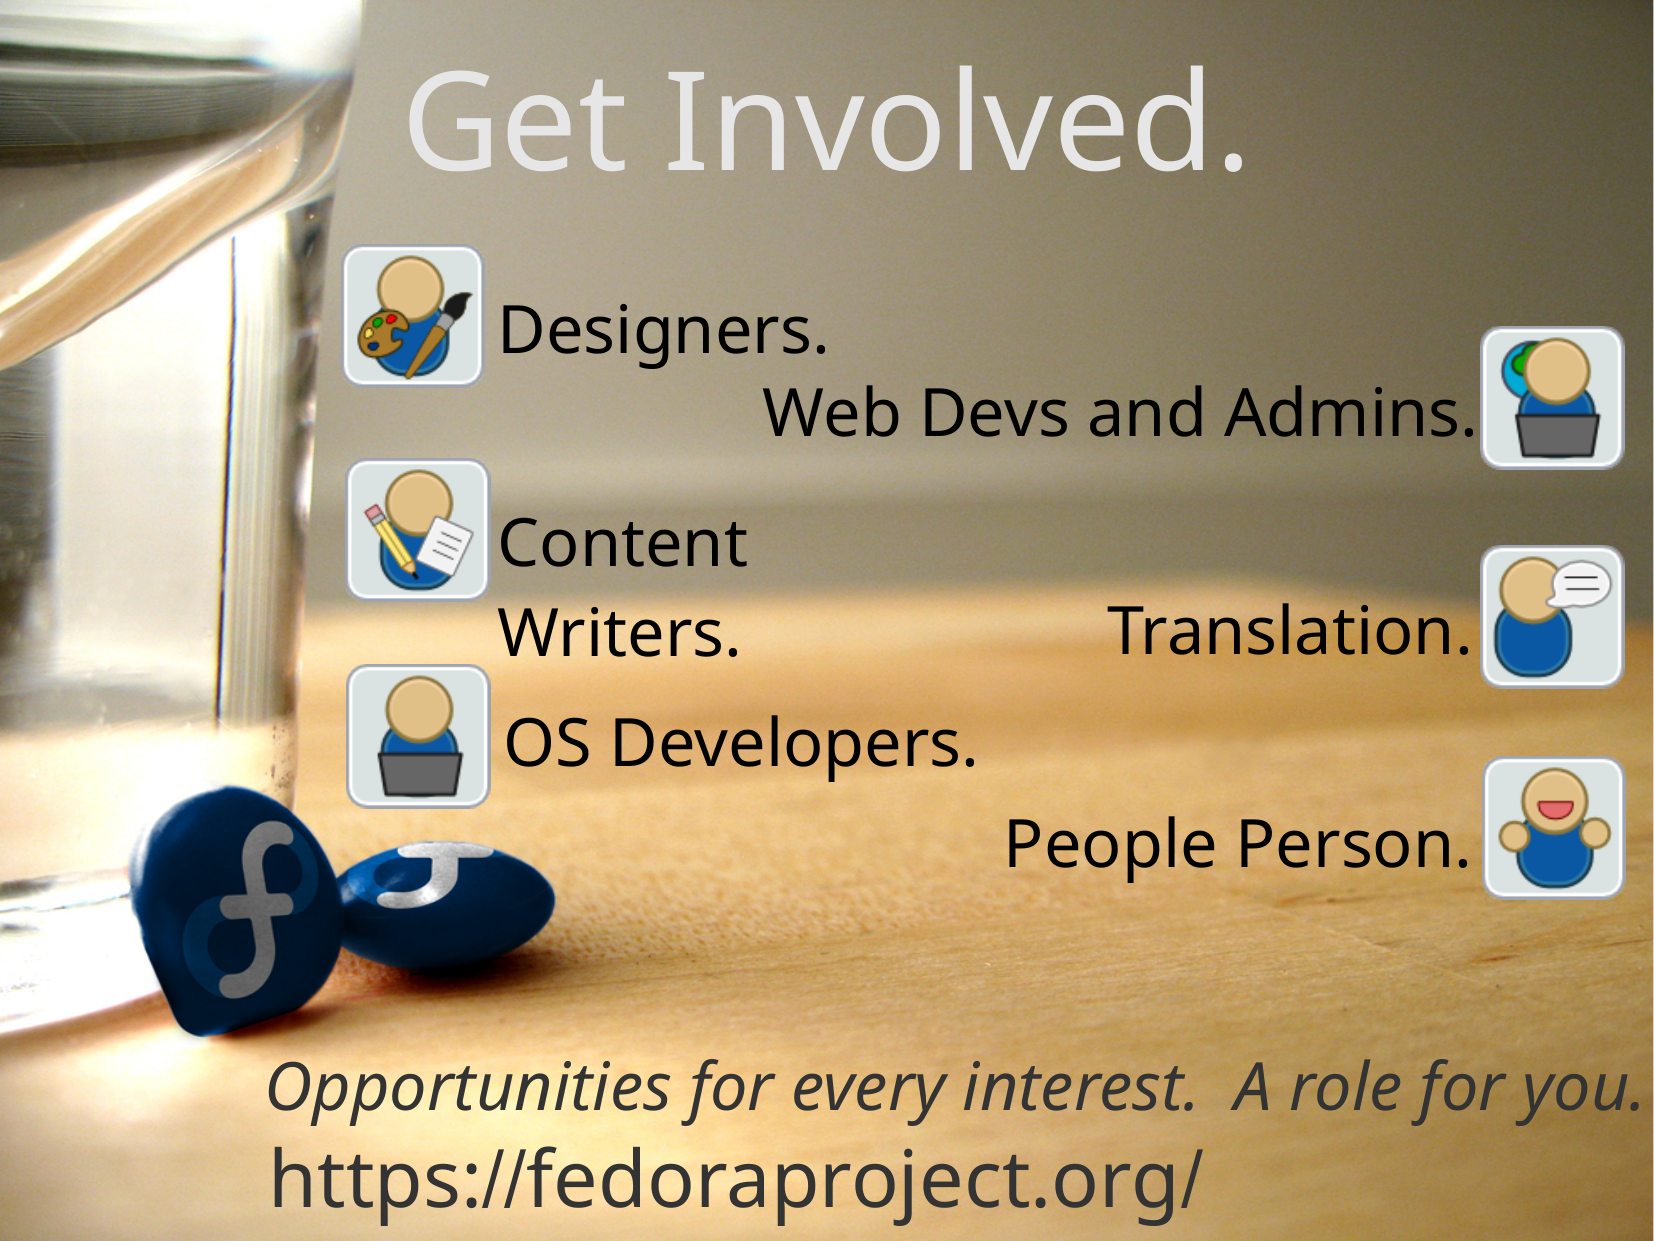

# Get Involved.
Designers.
Web Devs and Admins.
Content Writers.
Translation.
OS Developers.
People Person.
Opportunities for every interest. A role for you.
https://fedoraproject.org/wiki/Join